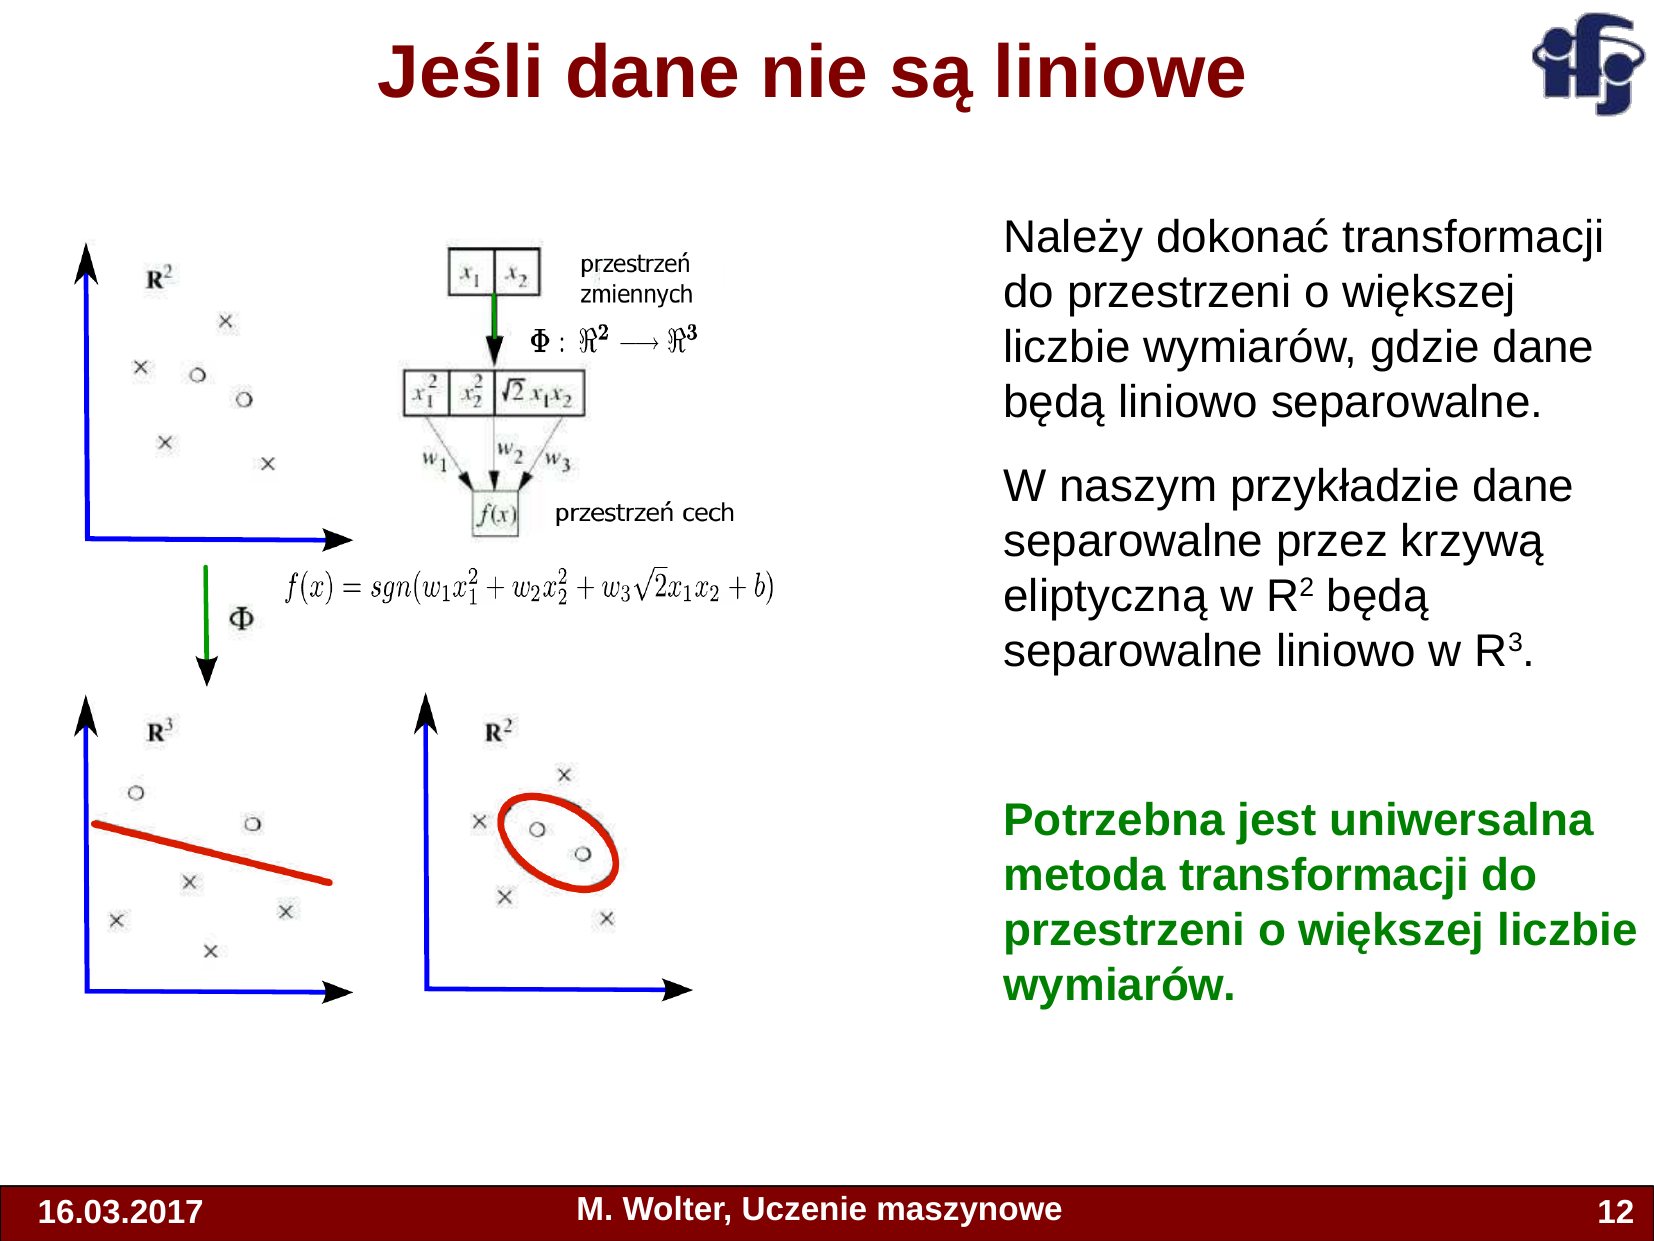

# Jeśli dane nie są liniowe
Należy dokonać transformacji do przestrzeni o większej liczbie wymiarów, gdzie dane będą liniowo separowalne.
W naszym przykładzie dane separowalne przez krzywą eliptyczną w R2 będą separowalne liniowo w R3.
Potrzebna jest uniwersalna metoda transformacji do przestrzeni o większej liczbie wymiarów.
7.11.2007
Marcin Wolter, "Support Vector Machines"